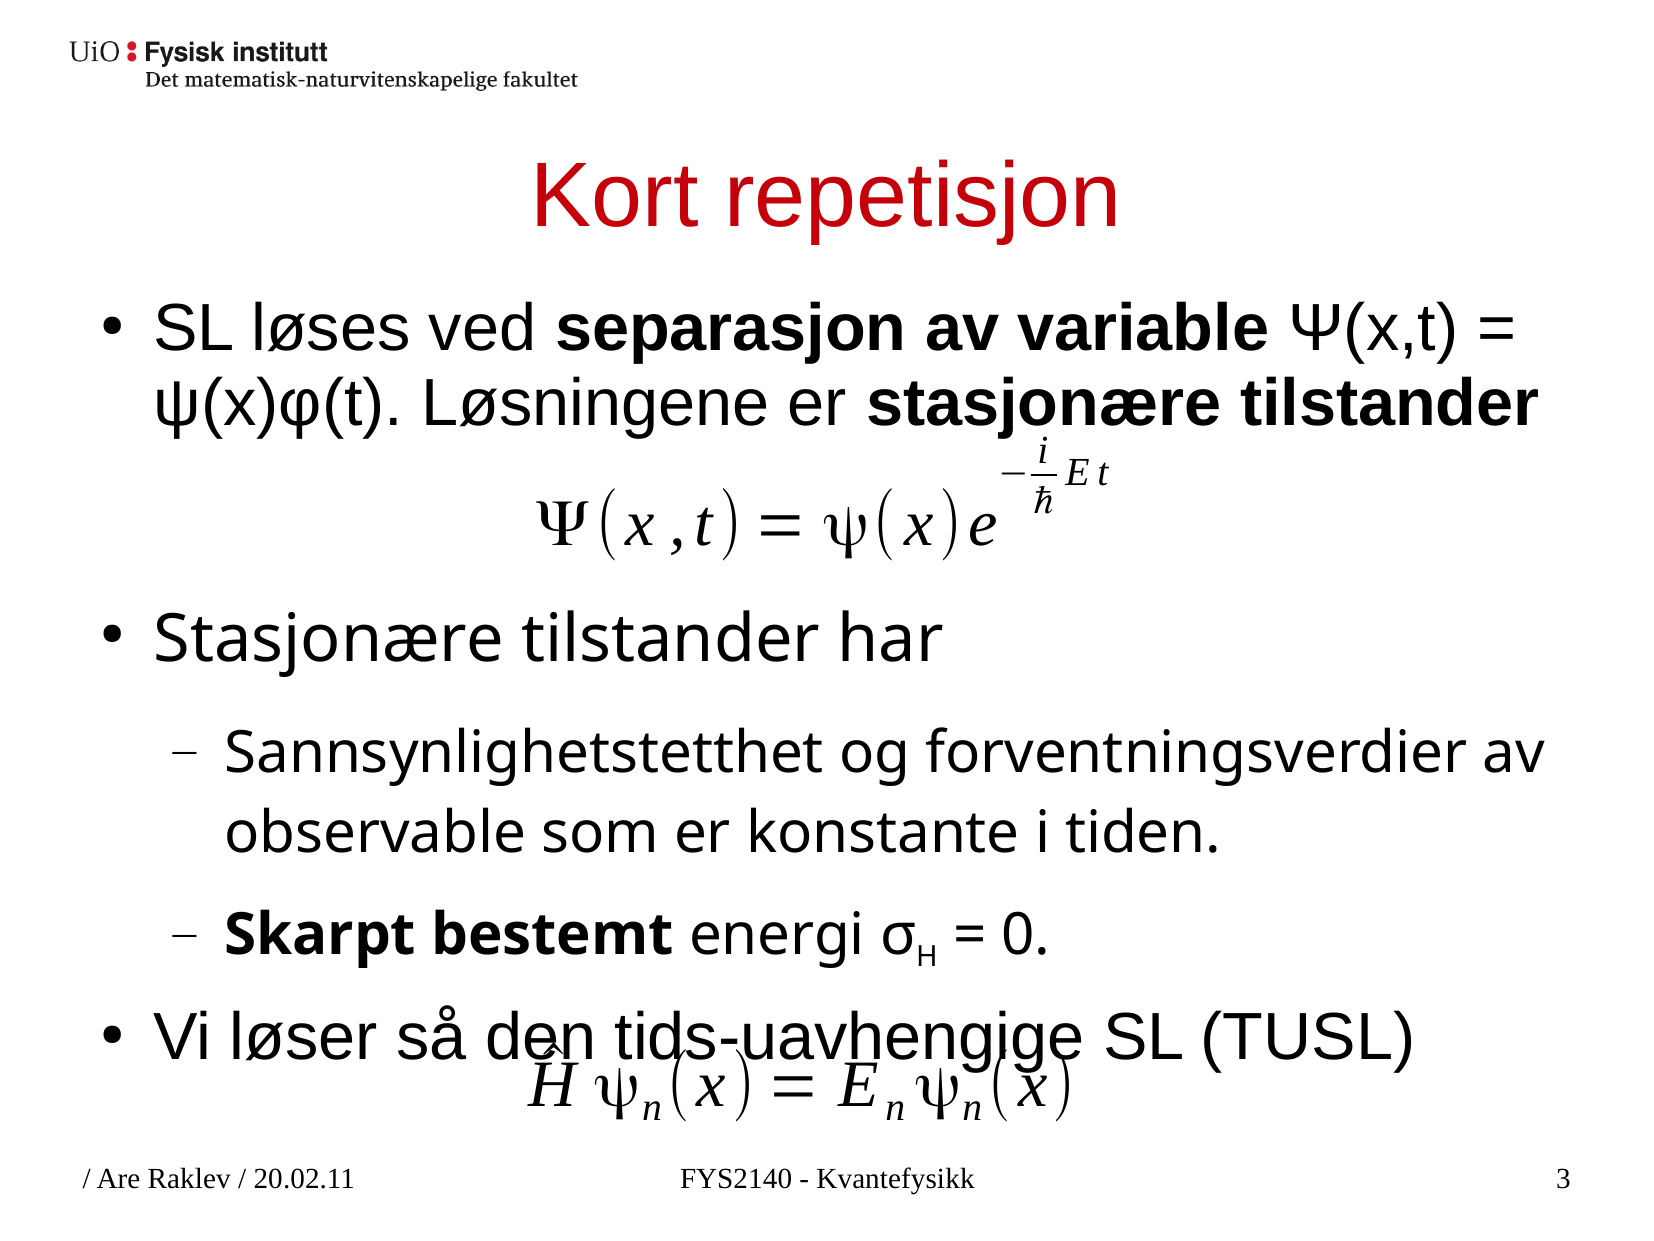

# Kort repetisjon
SL løses ved separasjon av variable Ψ(x,t) = ψ(x)φ(t). Løsningene er stasjonære tilstander
Stasjonære tilstander har
Sannsynlighetstetthet og forventningsverdier av observable som er konstante i tiden.
Skarpt bestemt energi σH = 0.
Vi løser så den tids-uavhengige SL (TUSL)
/ Are Raklev / 20.02.11
FYS2140 - Kvantefysikk
3